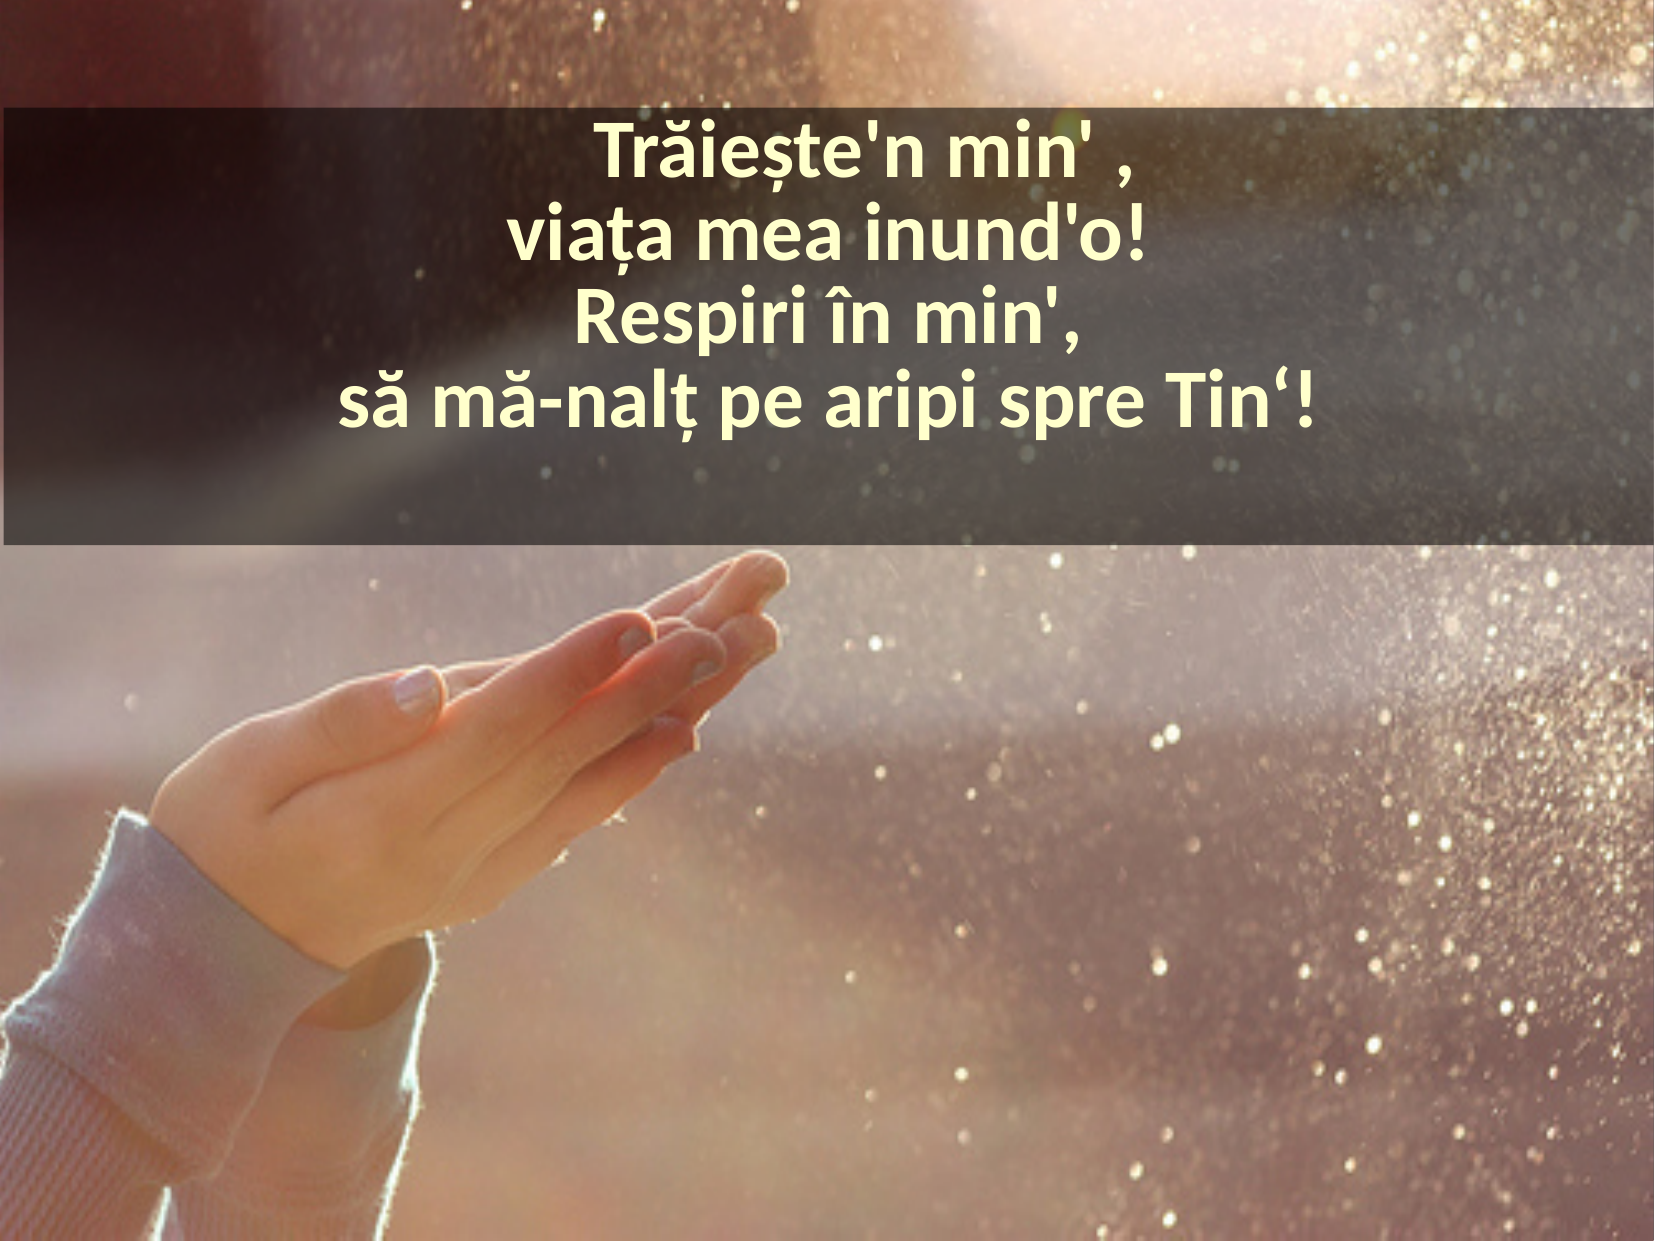

Trăieşte'n min' ,
viaţa mea inund'o!
Respiri în min',
să mă-nalţ pe aripi spre Tin‘!